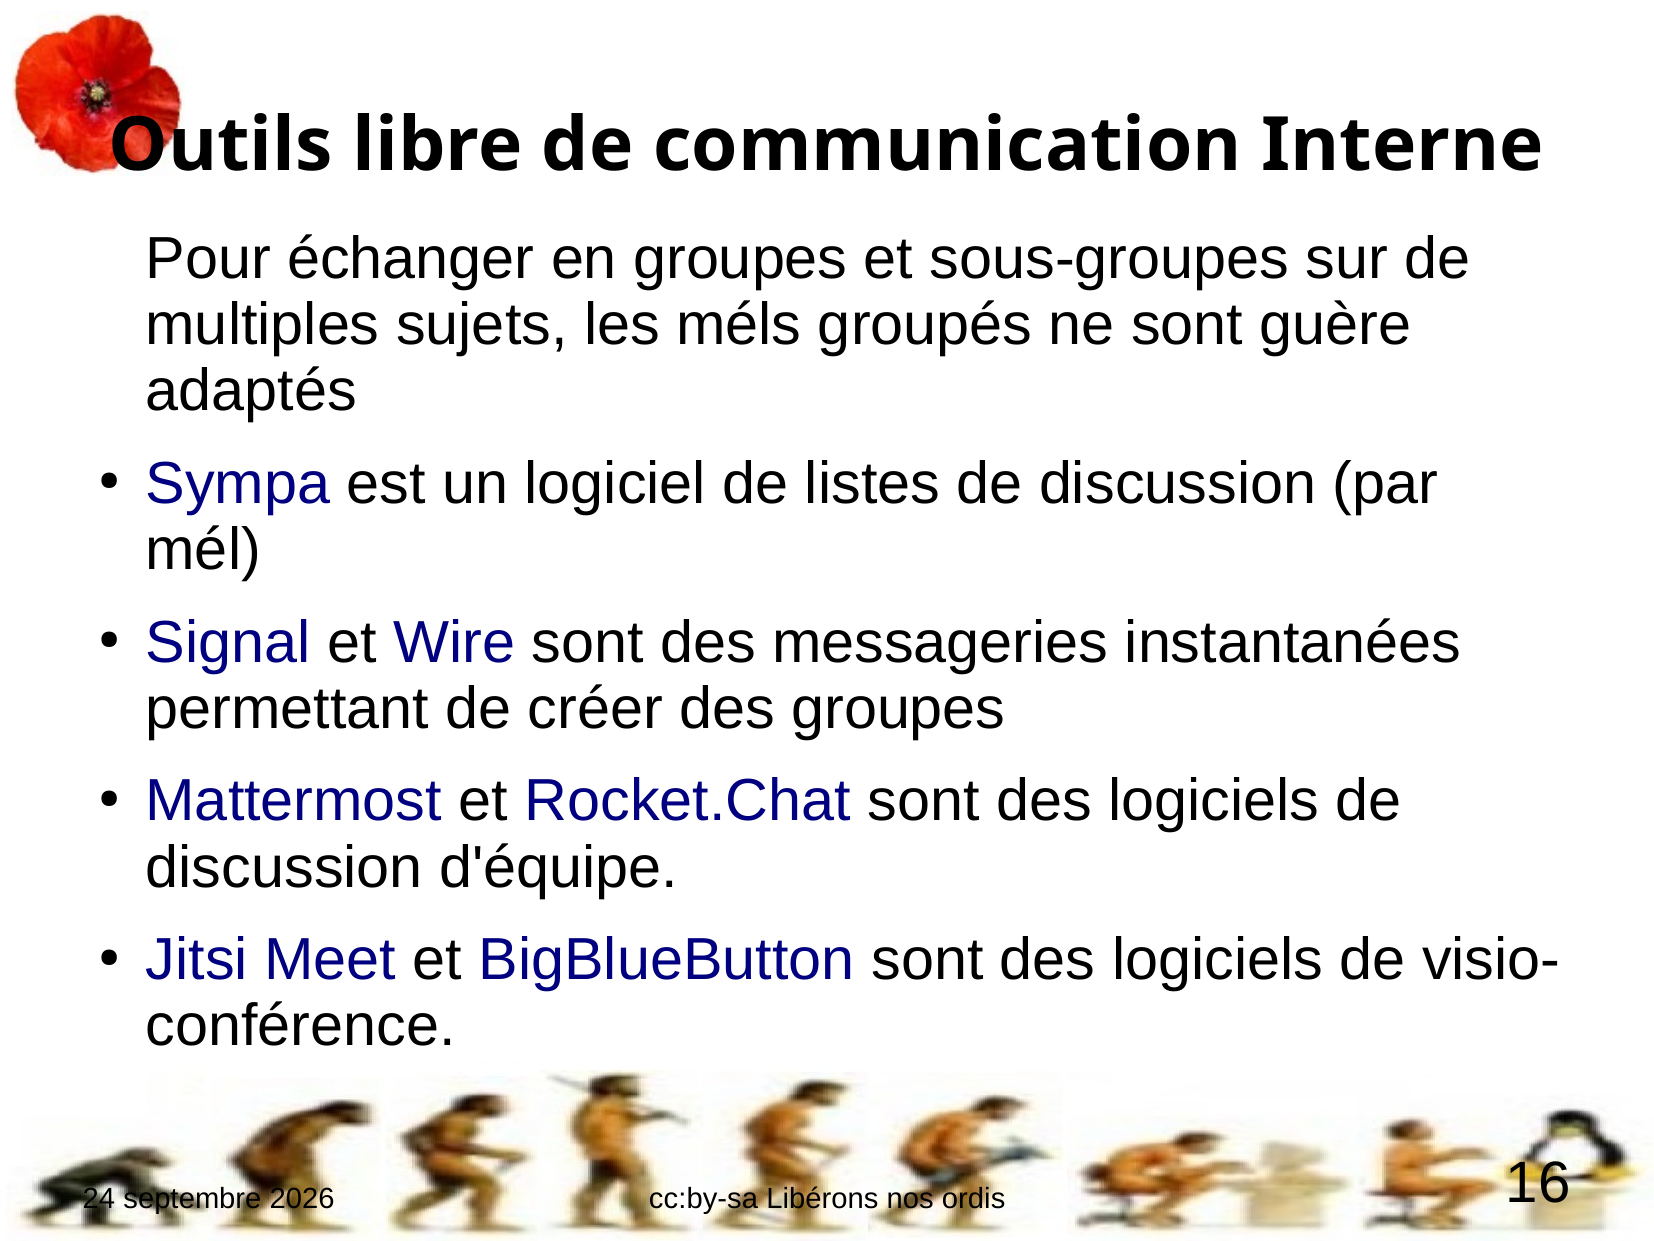

# Outils libre de communication Interne
Pour échanger en groupes et sous-groupes sur de multiples sujets, les méls groupés ne sont guère adaptés
Sympa est un logiciel de listes de discussion (par mél)
Signal et Wire sont des messageries instantanées permettant de créer des groupes
Mattermost et Rocket.Chat sont des logiciels de discussion d'équipe.
Jitsi Meet et BigBlueButton sont des logiciels de visio-conférence.